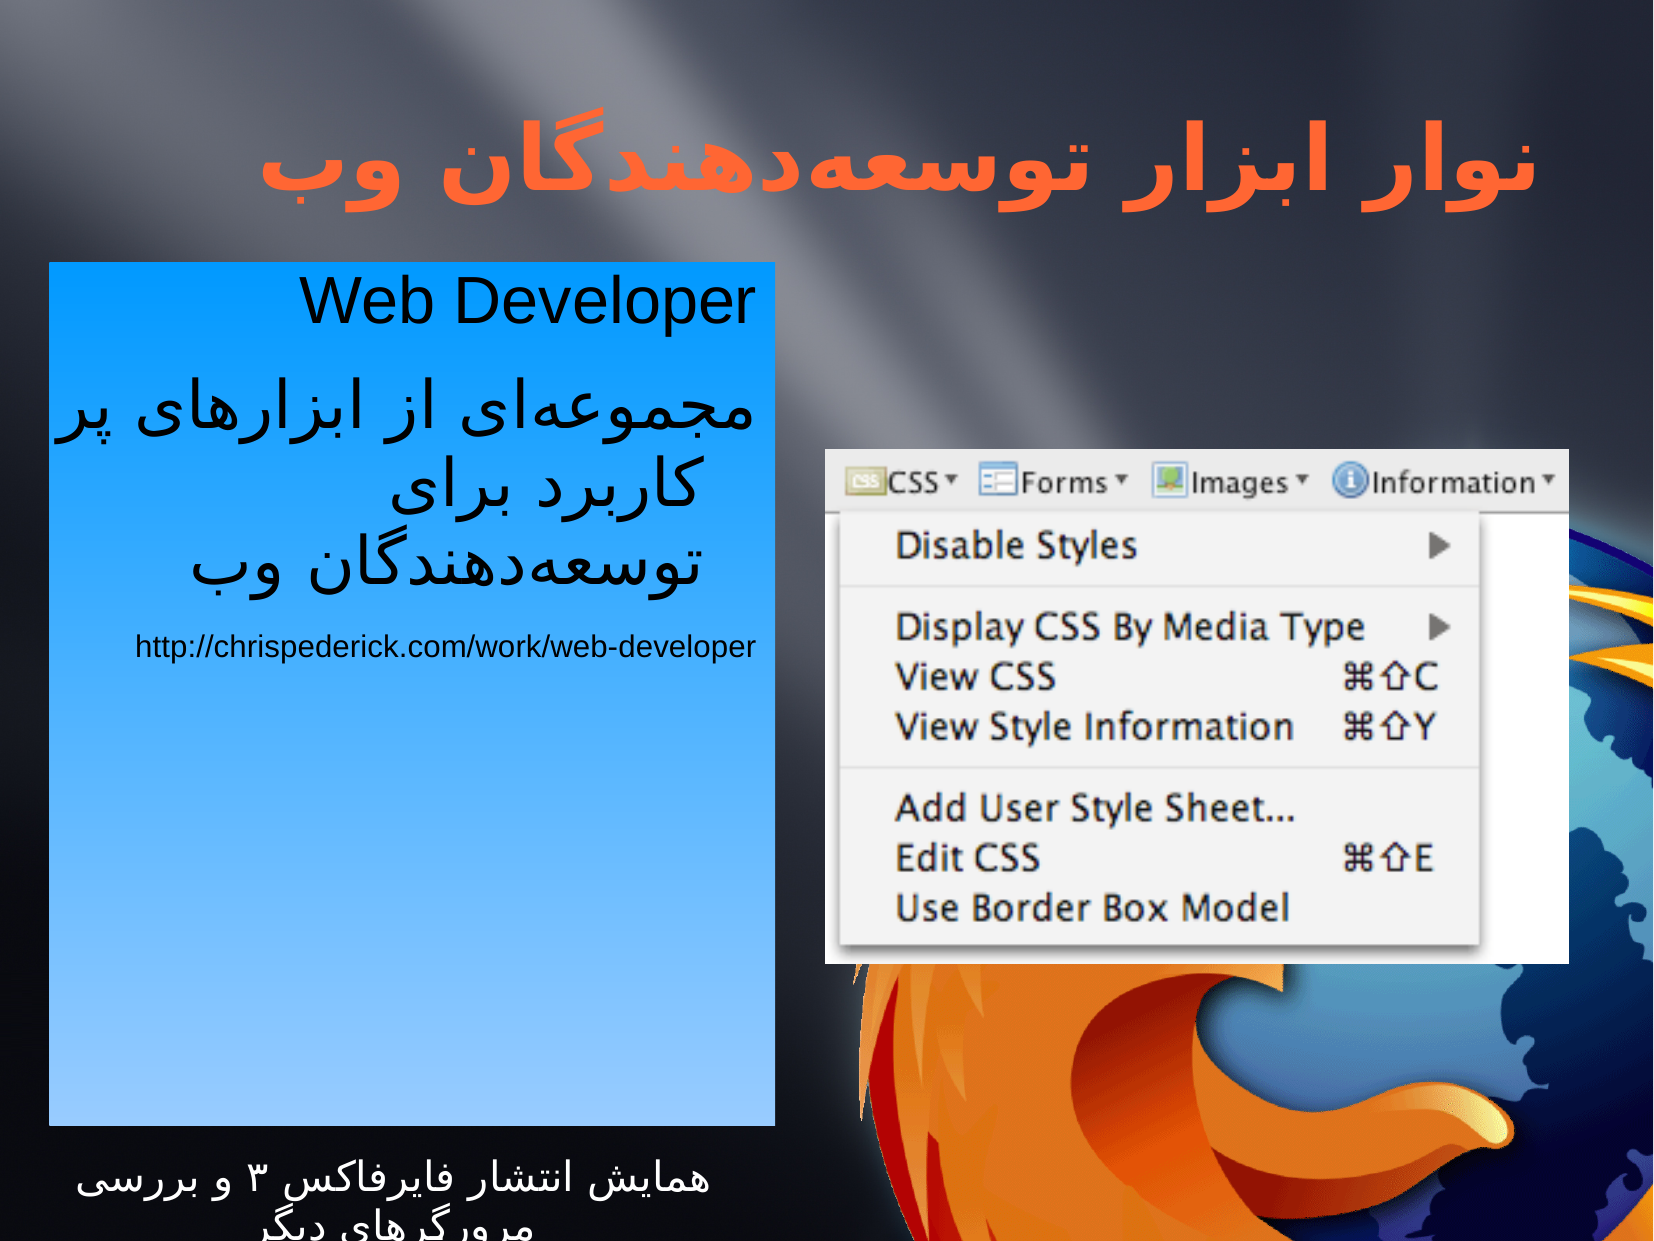

# نوار ابزار توسعه‌دهندگان وب
Web Developer
مجموعه‌ای از ابزارهای پر کاربرد برای توسعه‌دهندگان وب
http://chrispederick.com/work/web-developer